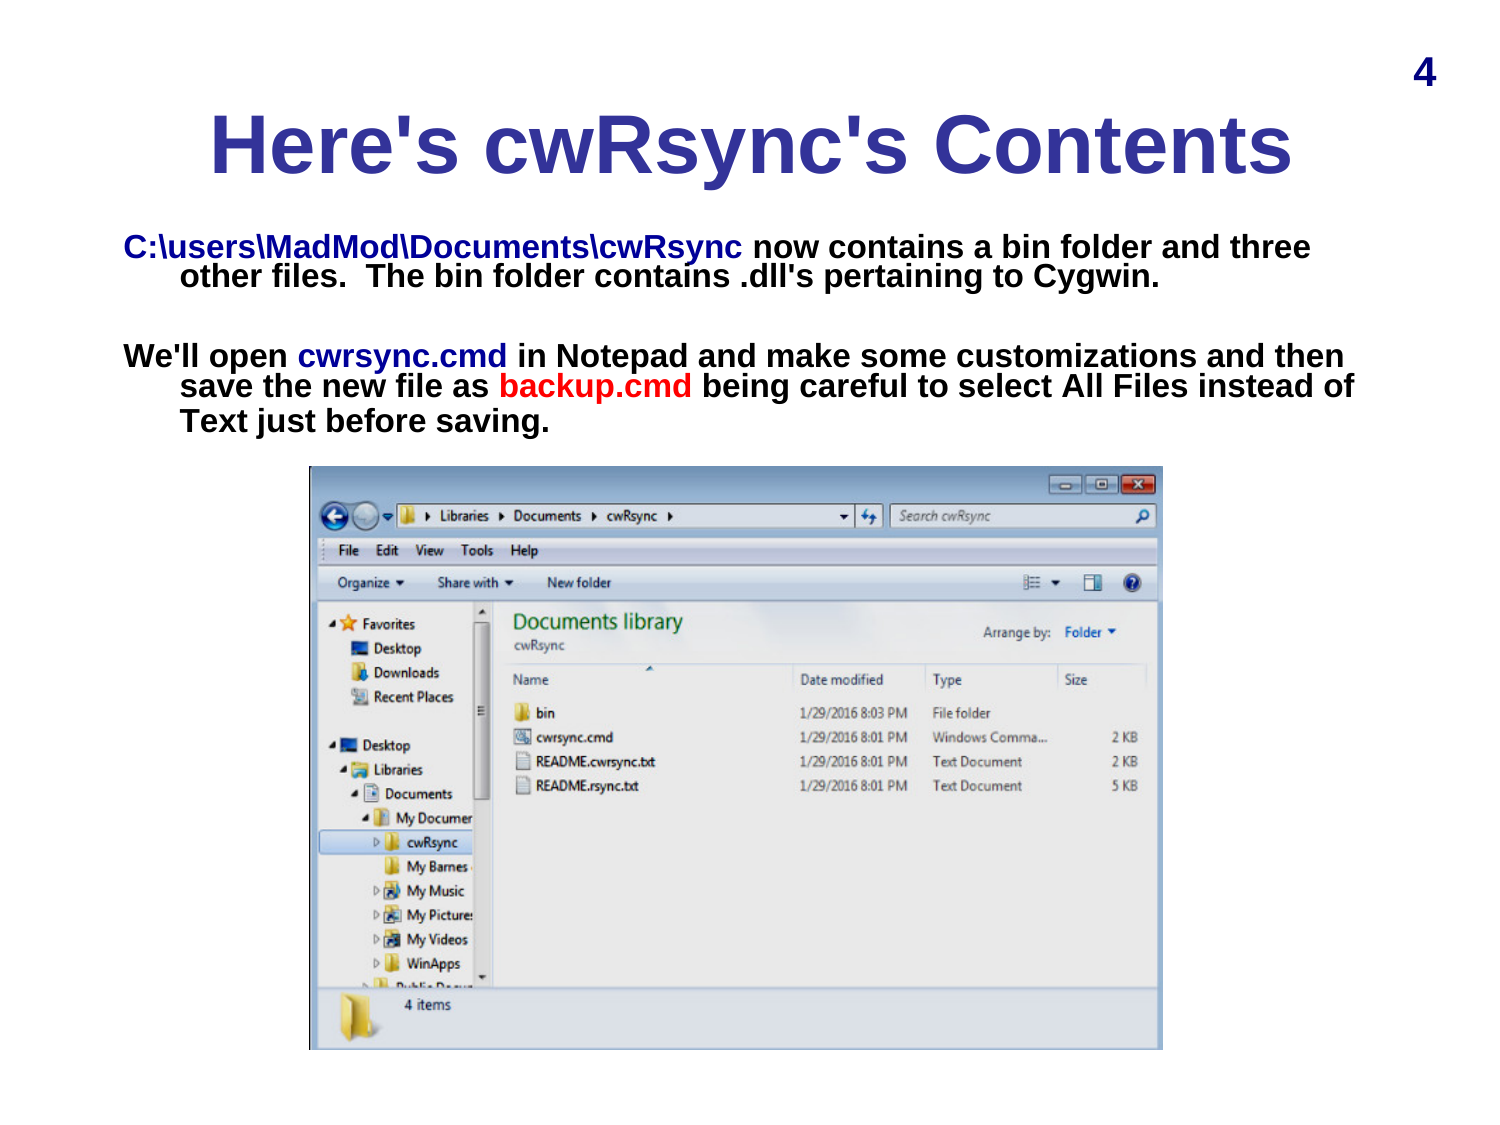

4
# Here's cwRsync's Contents
C:\users\MadMod\Documents\cwRsync now contains a bin folder and three other files. The bin folder contains .dll's pertaining to Cygwin.
We'll open cwrsync.cmd in Notepad and make some customizations and then save the new file as backup.cmd being careful to select All Files instead of Text just before saving.